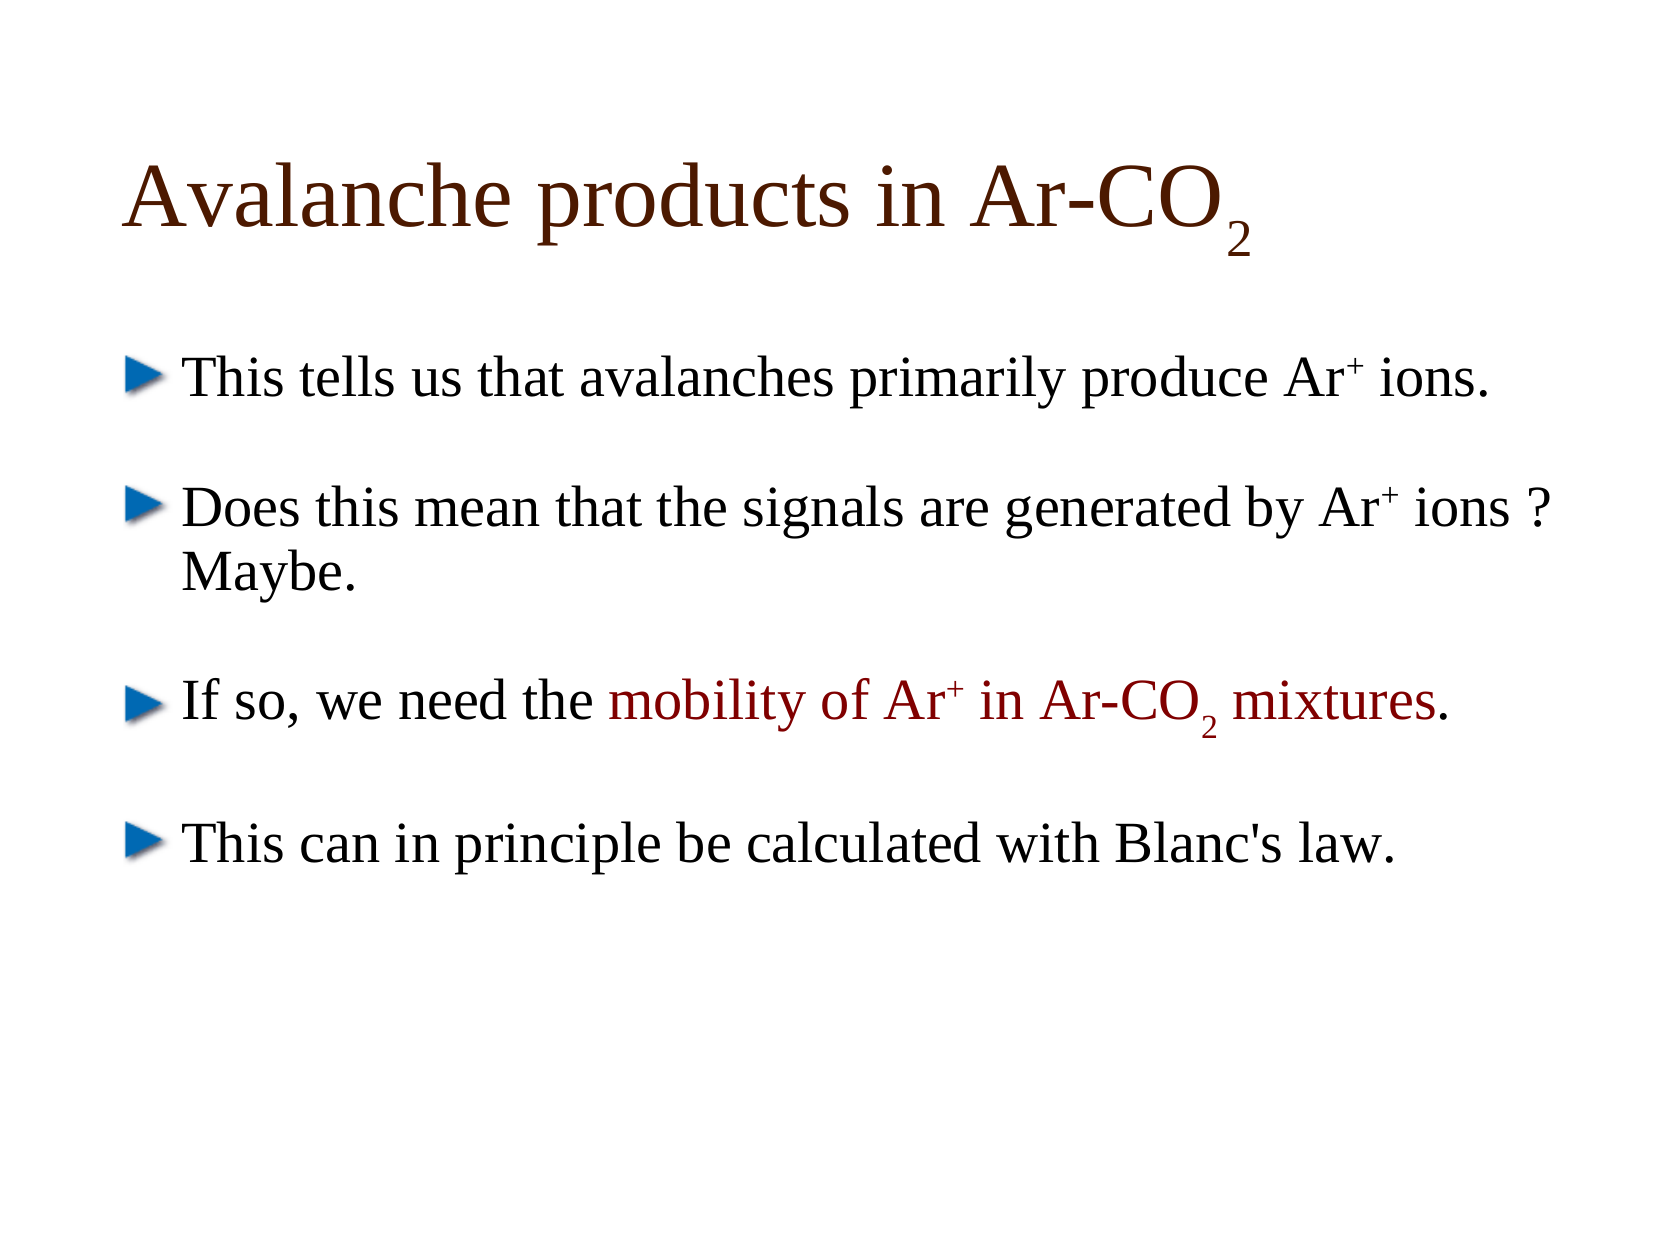

# Avalanche products in Ar-CO2
This tells us that avalanches primarily produce Ar+ ions.
Does this mean that the signals are generated by Ar+ ions ? Maybe.
If so, we need the mobility of Ar+ in Ar-CO2 mixtures.
This can in principle be calculated with Blanc's law.